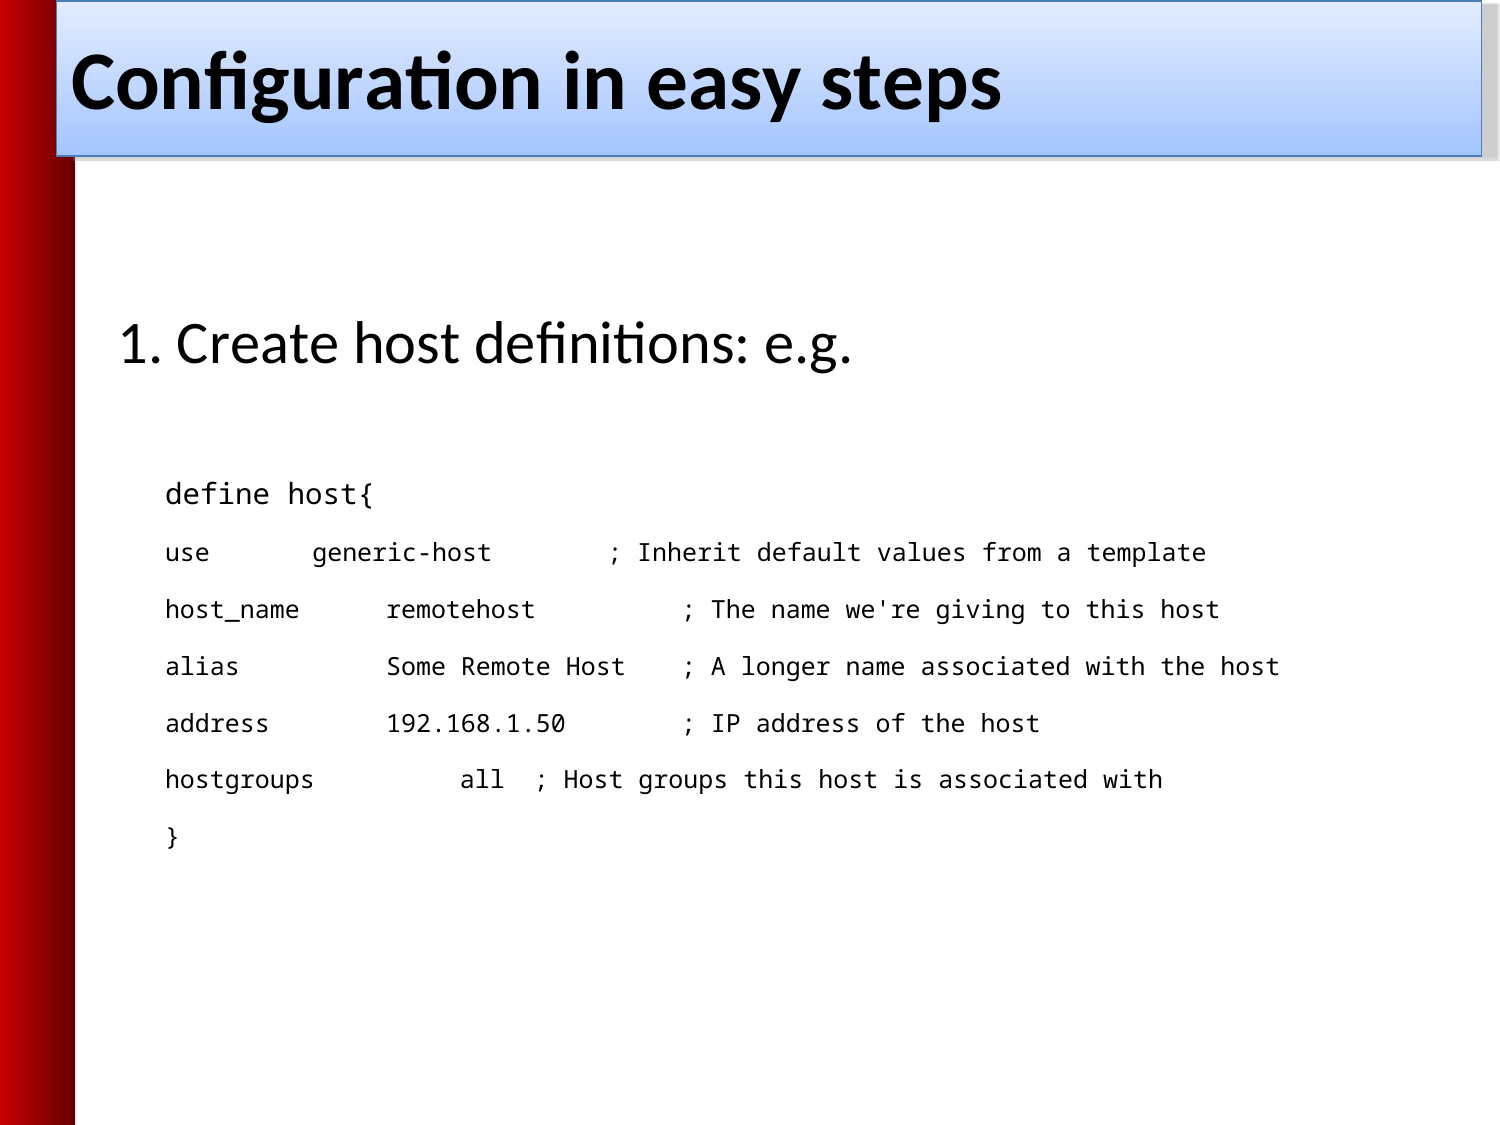

Configuration in easy steps
1. Create host definitions: e.g.
define host{
	use		generic-host		; Inherit default values from a template
	host_name		remotehost		; The name we're giving to this host
	alias		Some Remote Host	; A longer name associated with the host
	address		192.168.1.50		; IP address of the host
	hostgroups		all	; Host groups this host is associated with
	}